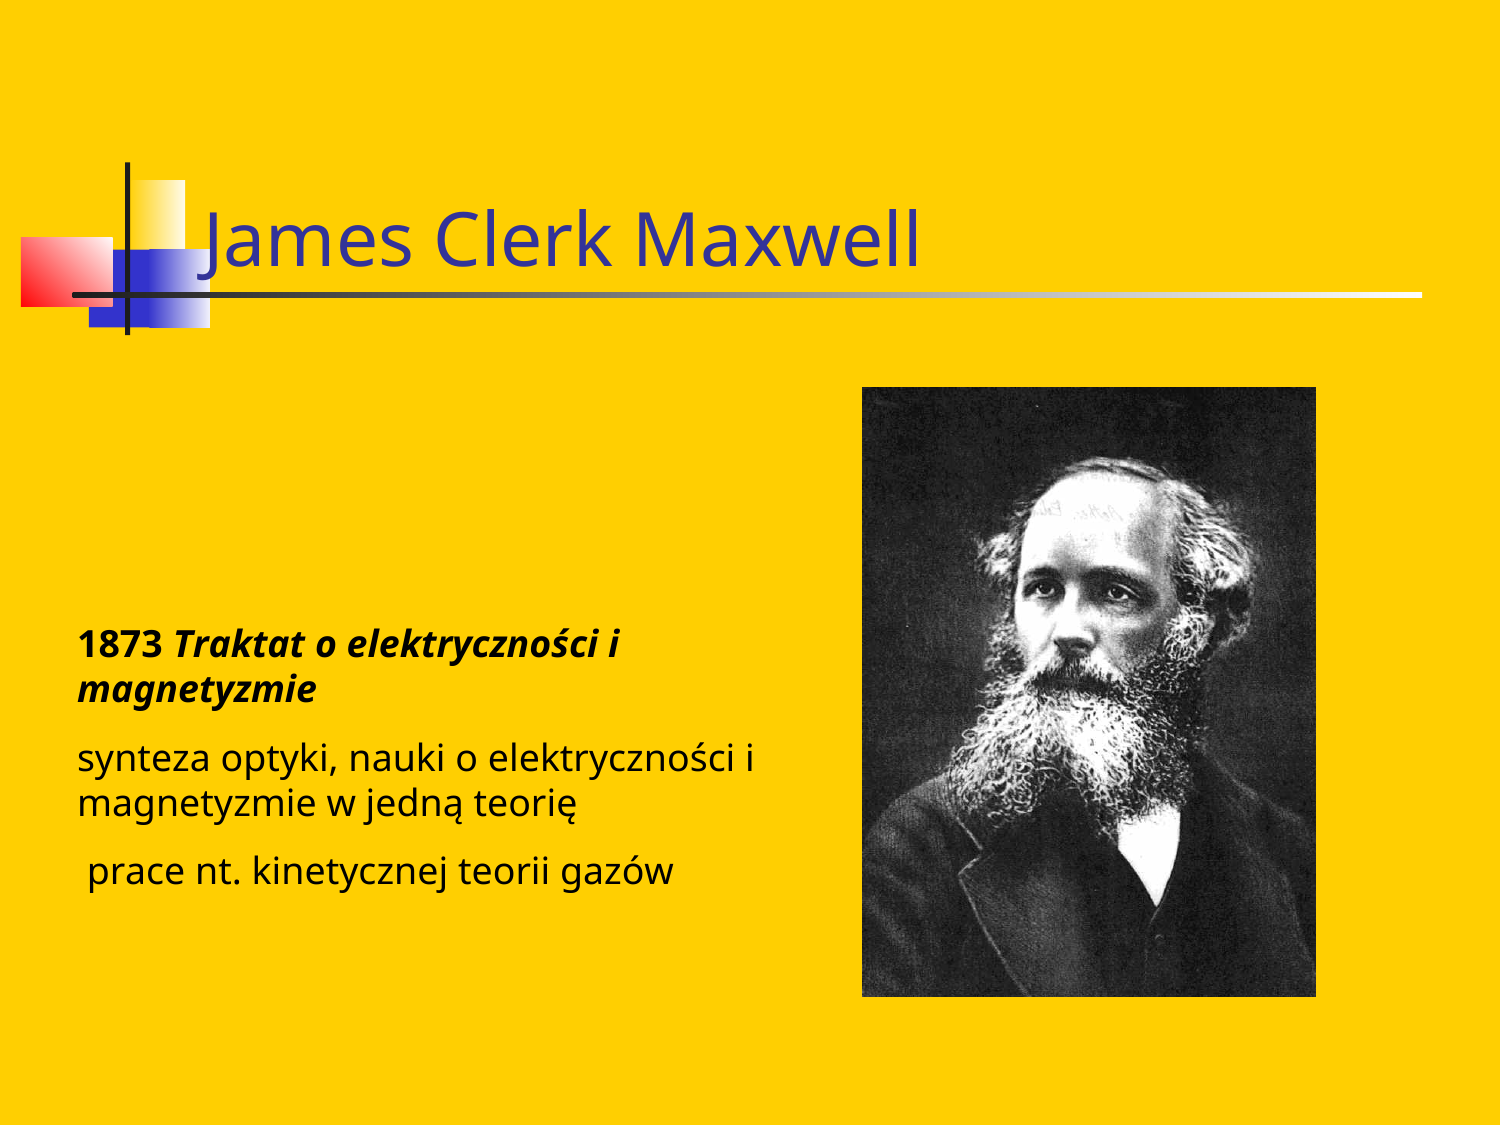

# James Clerk Maxwell
1873 Traktat o elektryczności i magnetyzmie
synteza optyki, nauki o elektryczności i magnetyzmie w jedną teorię
 prace nt. kinetycznej teorii gazów